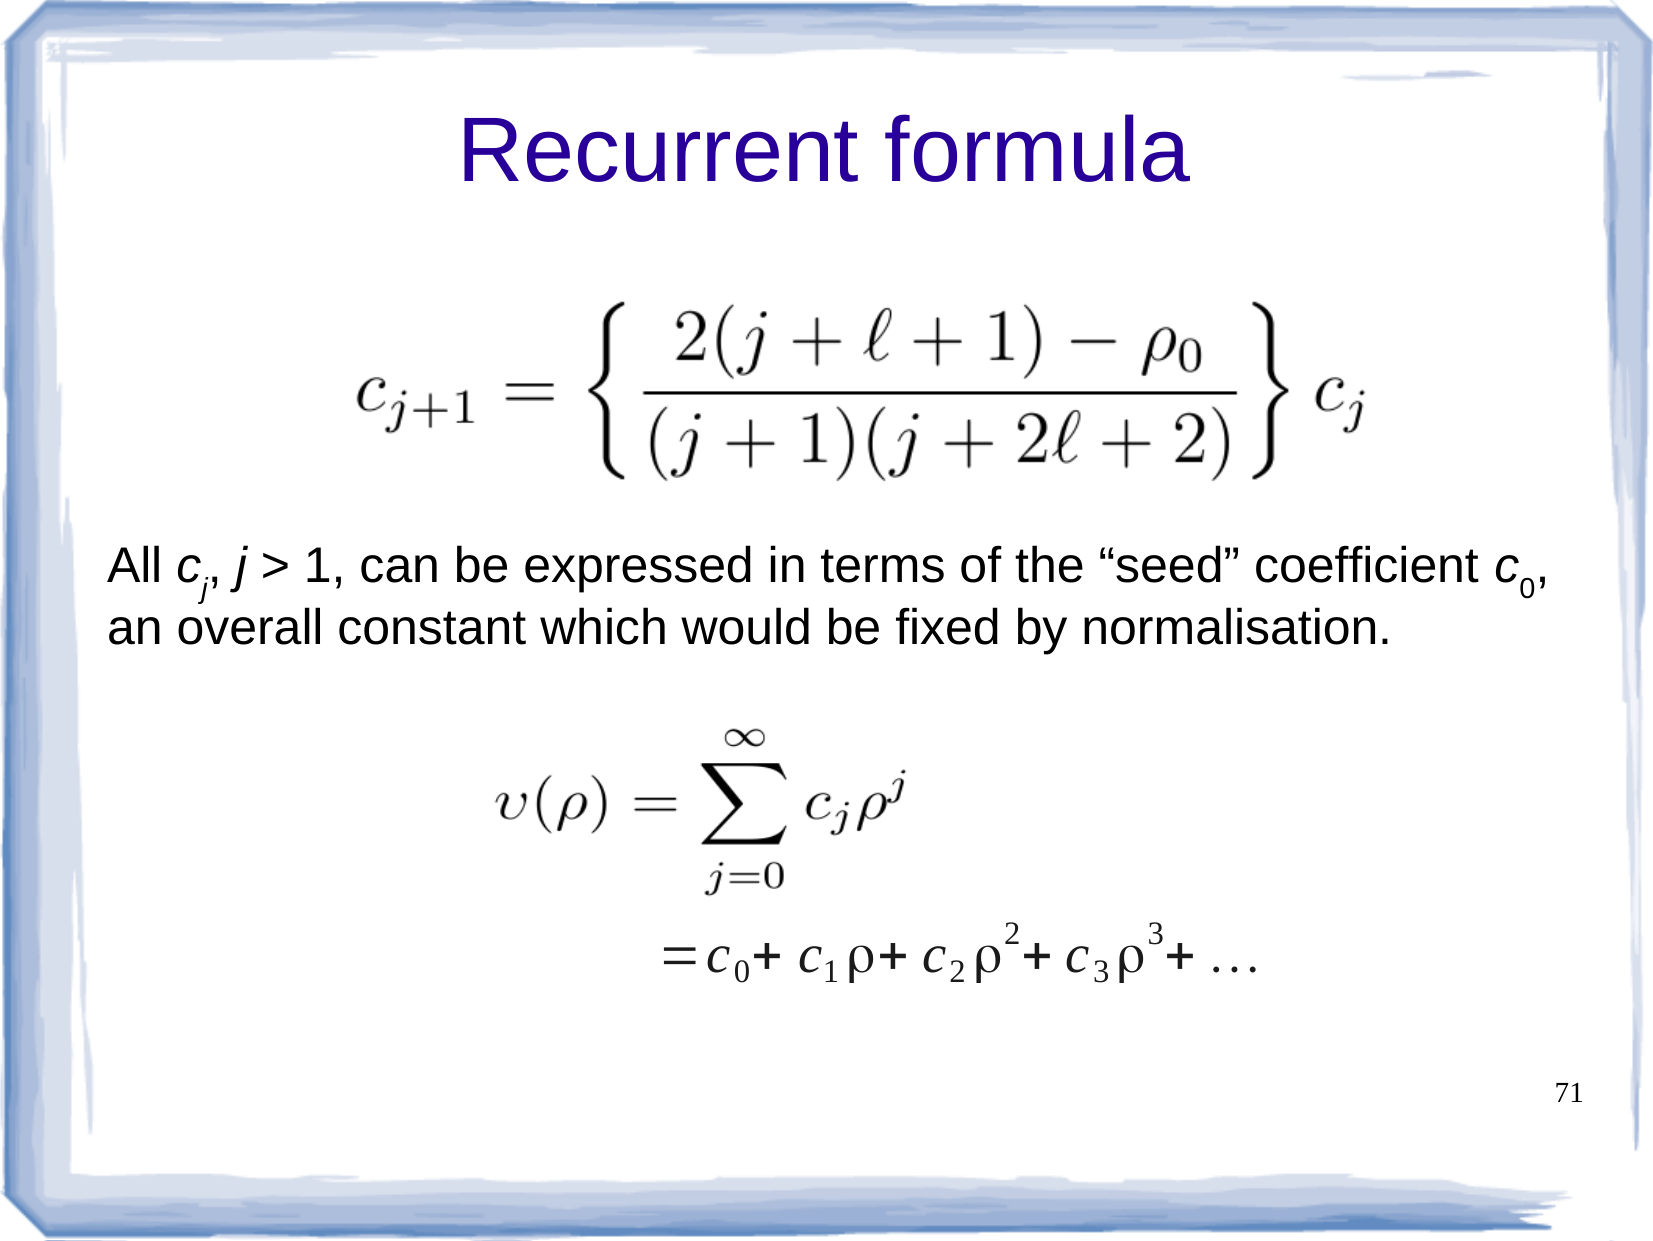

# Recurrent formula
All cj, j > 1, can be expressed in terms of the “seed” coefficient c0, an overall constant which would be fixed by normalisation.
71